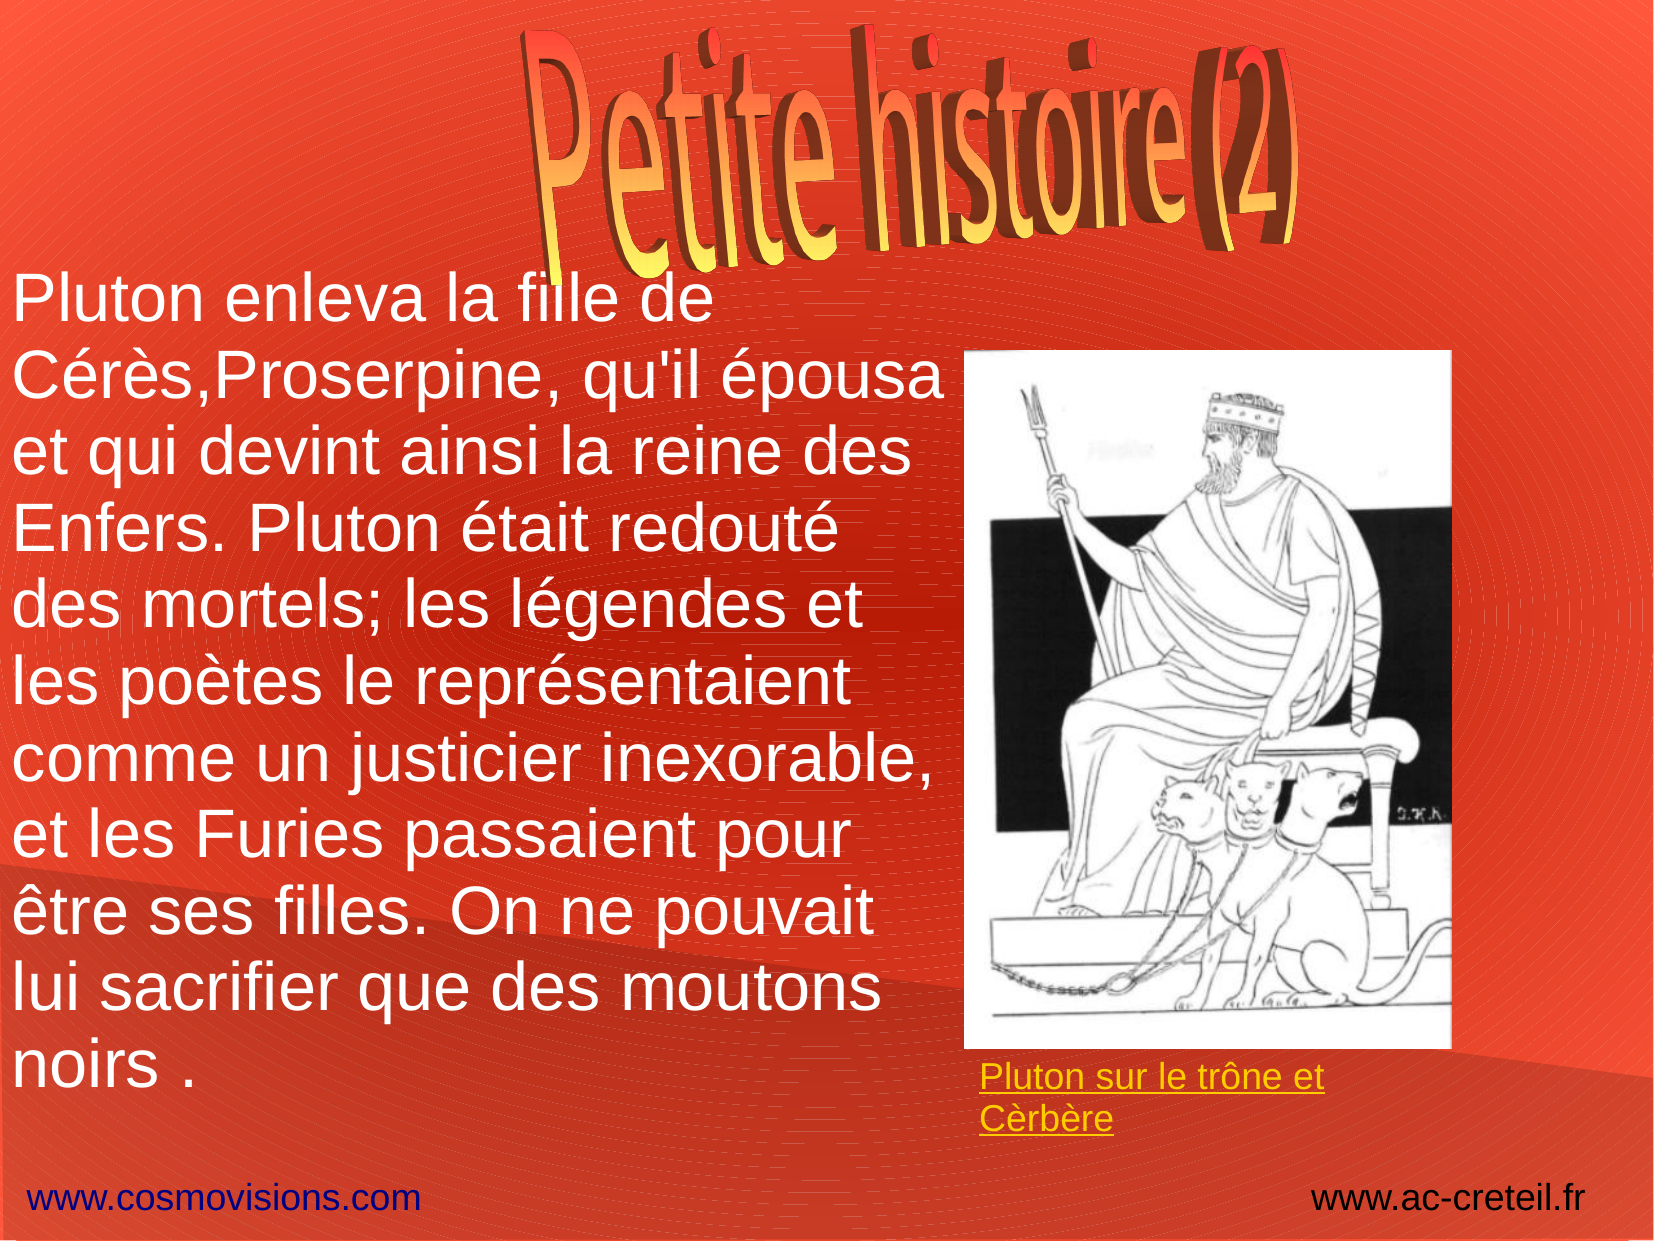

Petite histoire (2)
# Pluton enleva la fille de Cérès,Proserpine, qu'il épousa et qui devint ainsi la reine des Enfers. Pluton était redouté des mortels; les légendes et les poètes le représentaient comme un justicier inexorable, et les Furies passaient pour être ses filles. On ne pouvait lui sacrifier que des moutons noirs .
Pluton sur le trône et Cèrbère
www.cosmovisions.com www.ac-creteil.fr